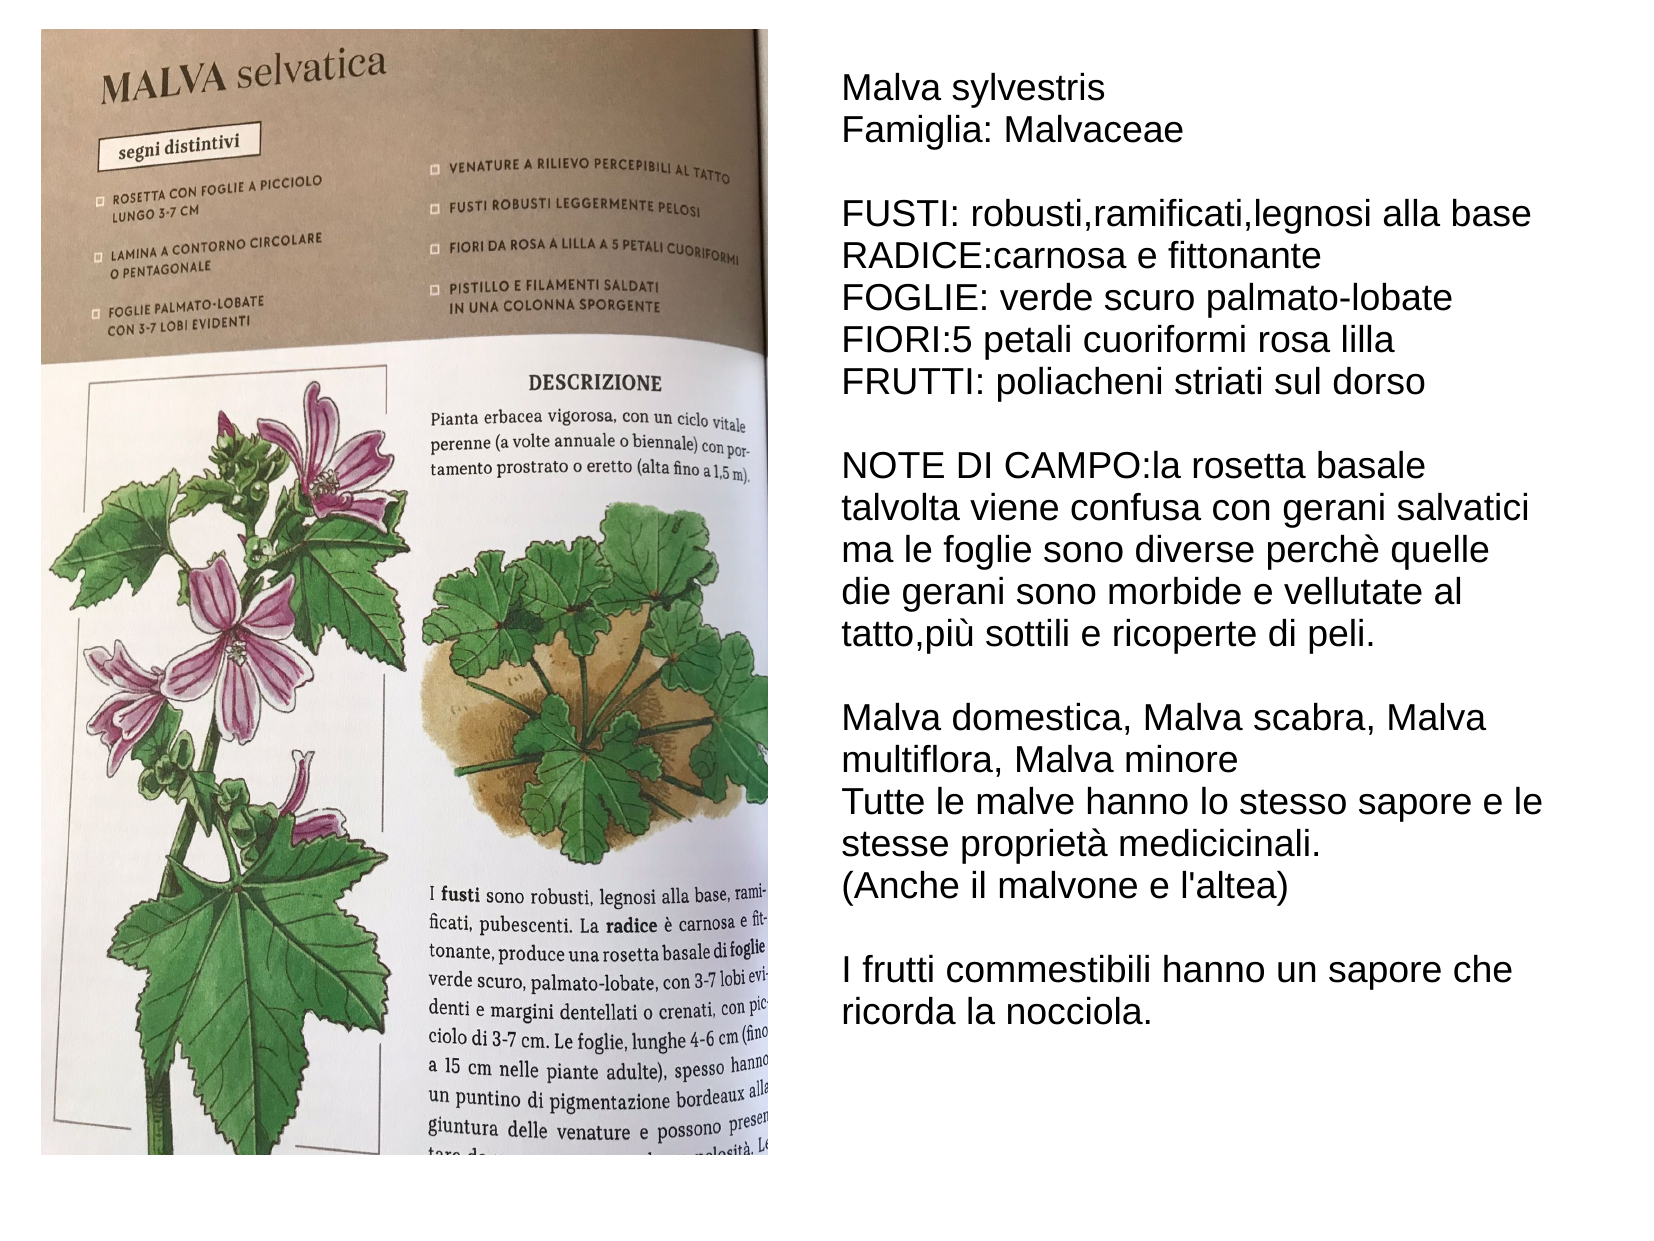

Malva sylvestris
Famiglia: Malvaceae
FUSTI: robusti,ramificati,legnosi alla base
RADICE:carnosa e fittonante
FOGLIE: verde scuro palmato-lobate
FIORI:5 petali cuoriformi rosa lilla
FRUTTI: poliacheni striati sul dorso
NOTE DI CAMPO:la rosetta basale talvolta viene confusa con gerani salvatici ma le foglie sono diverse perchè quelle die gerani sono morbide e vellutate al tatto,più sottili e ricoperte di peli.
Malva domestica, Malva scabra, Malva multiflora, Malva minore
Tutte le malve hanno lo stesso sapore e le stesse proprietà medicicinali.
(Anche il malvone e l'altea)
I frutti commestibili hanno un sapore che ricorda la nocciola.